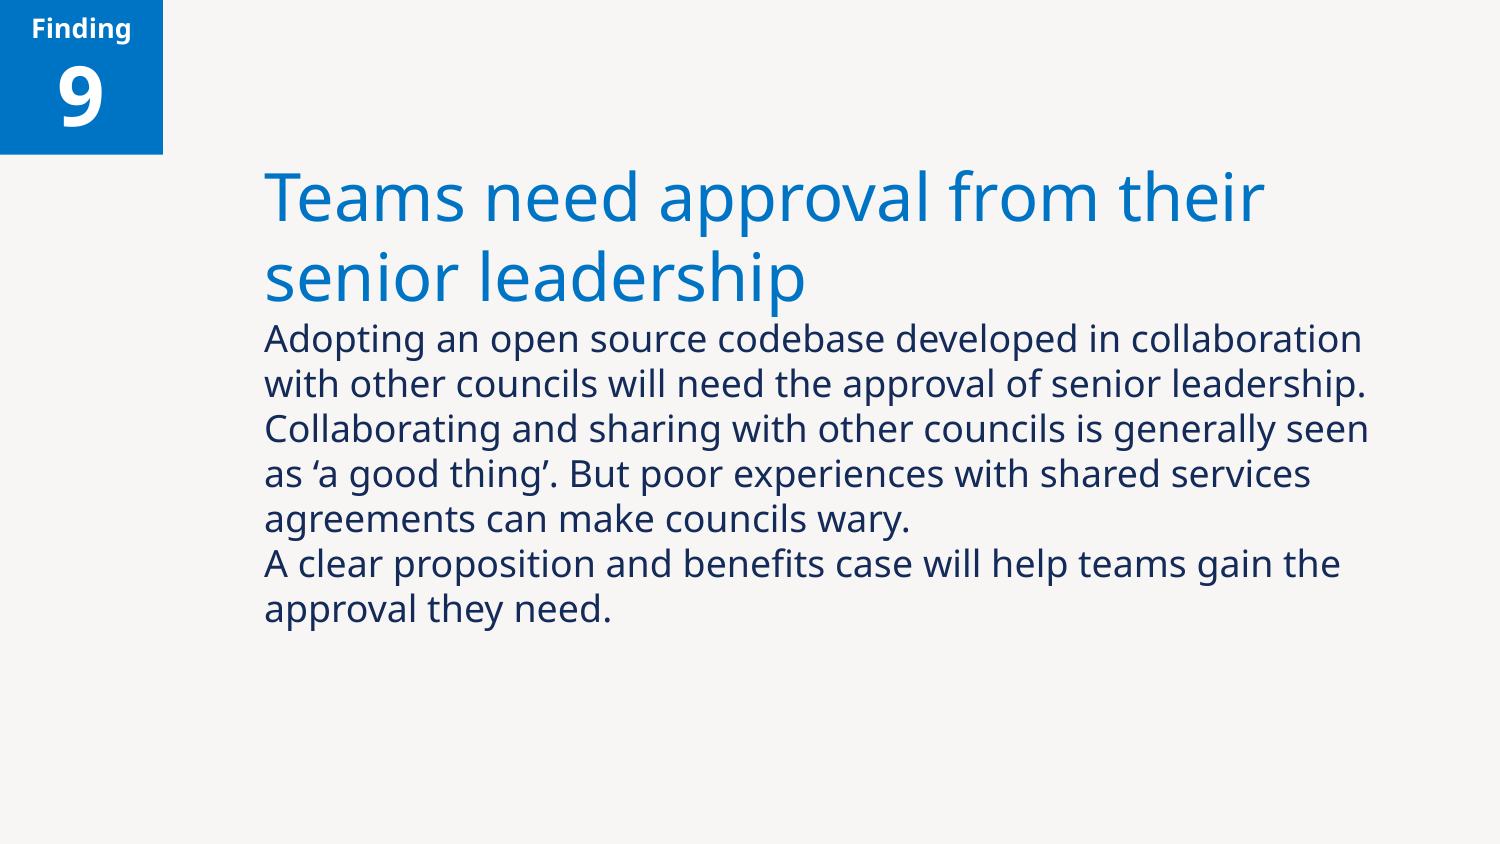

Finding
9
# Teams need approval from their senior leadership Adopting an open source codebase developed in collaboration with other councils will need the approval of senior leadership. Collaborating and sharing with other councils is generally seen as ‘a good thing’. But poor experiences with shared services agreements can make councils wary. A clear proposition and benefits case will help teams gain the approval they need.